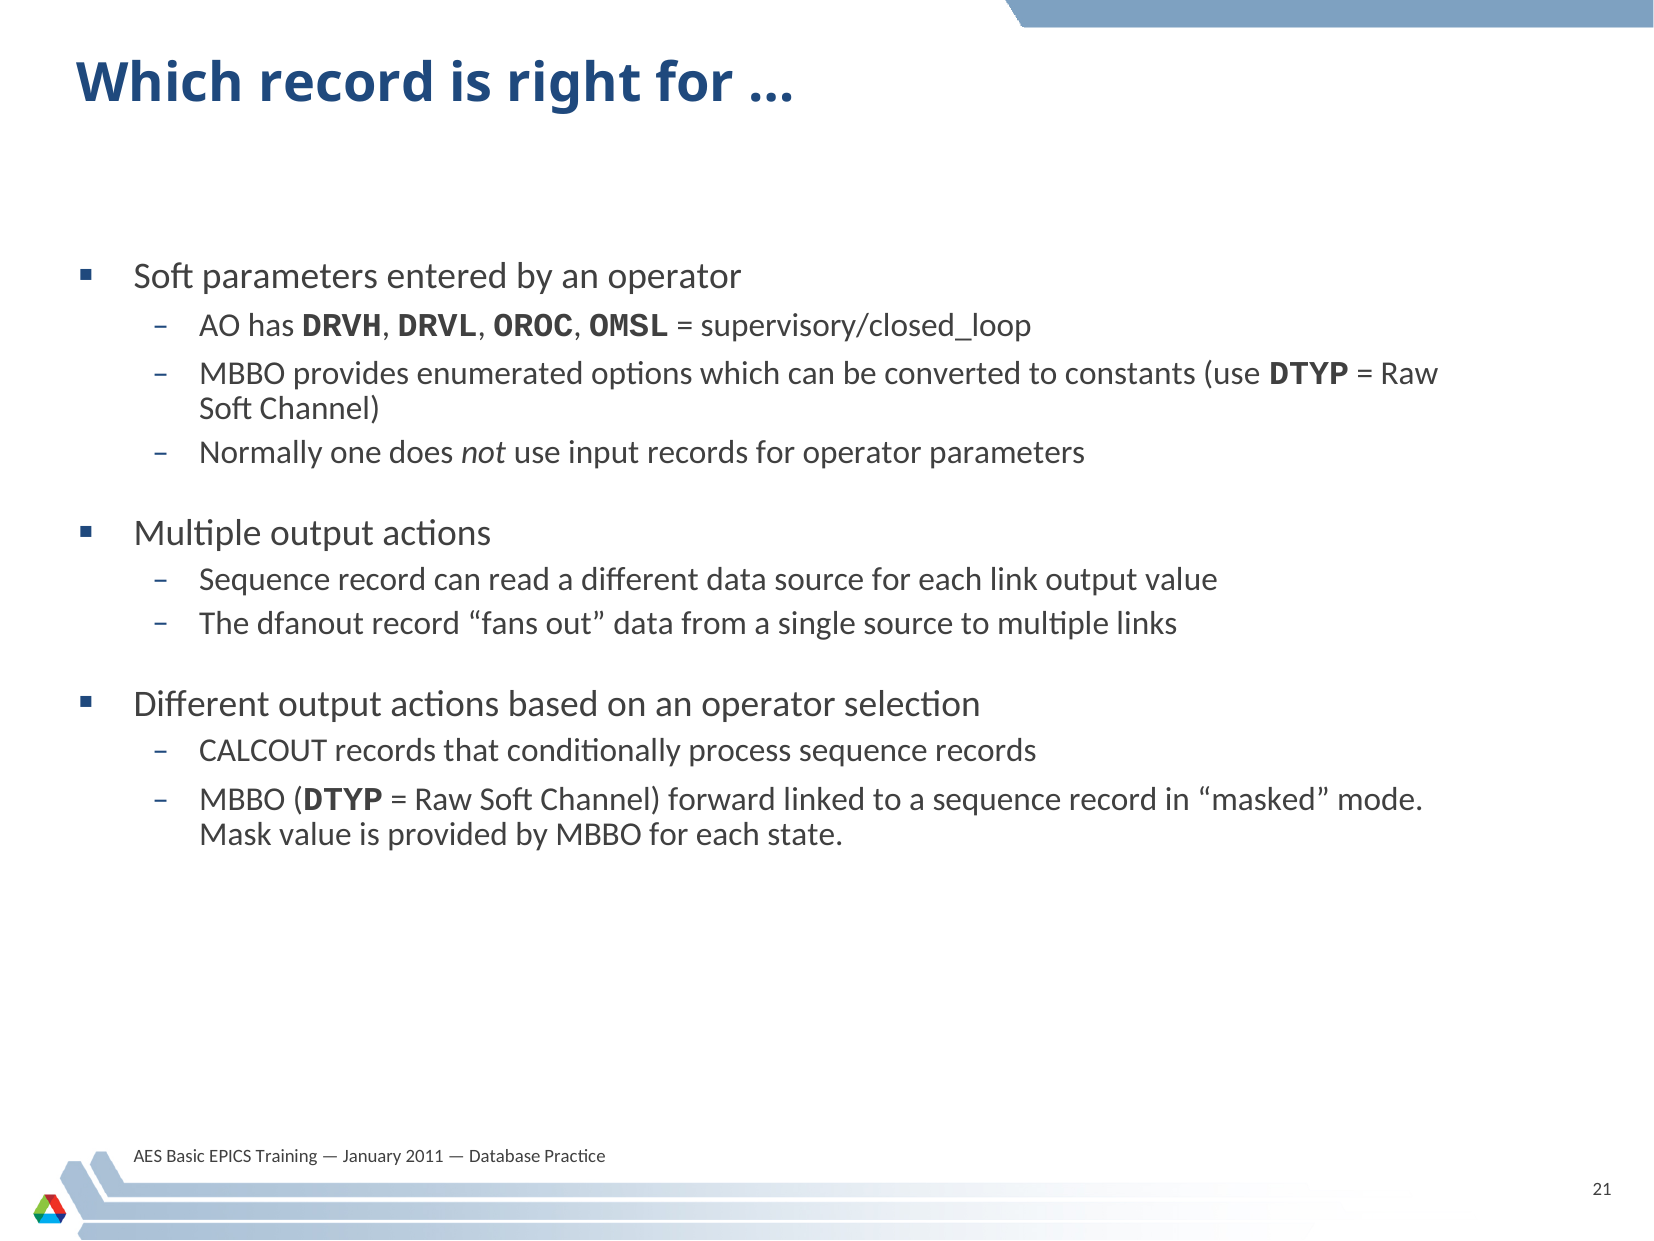

# Which record is right for …
Soft parameters entered by an operator
AO has DRVH, DRVL, OROC, OMSL = supervisory/closed_loop
MBBO provides enumerated options which can be converted to constants (use DTYP = Raw Soft Channel)
Normally one does not use input records for operator parameters
Multiple output actions
Sequence record can read a different data source for each link output value
The dfanout record “fans out” data from a single source to multiple links
Different output actions based on an operator selection
CALCOUT records that conditionally process sequence records
MBBO (DTYP = Raw Soft Channel) forward linked to a sequence record in “masked” mode. Mask value is provided by MBBO for each state.
AES Basic EPICS Training — January 2011 — Database Practice
21